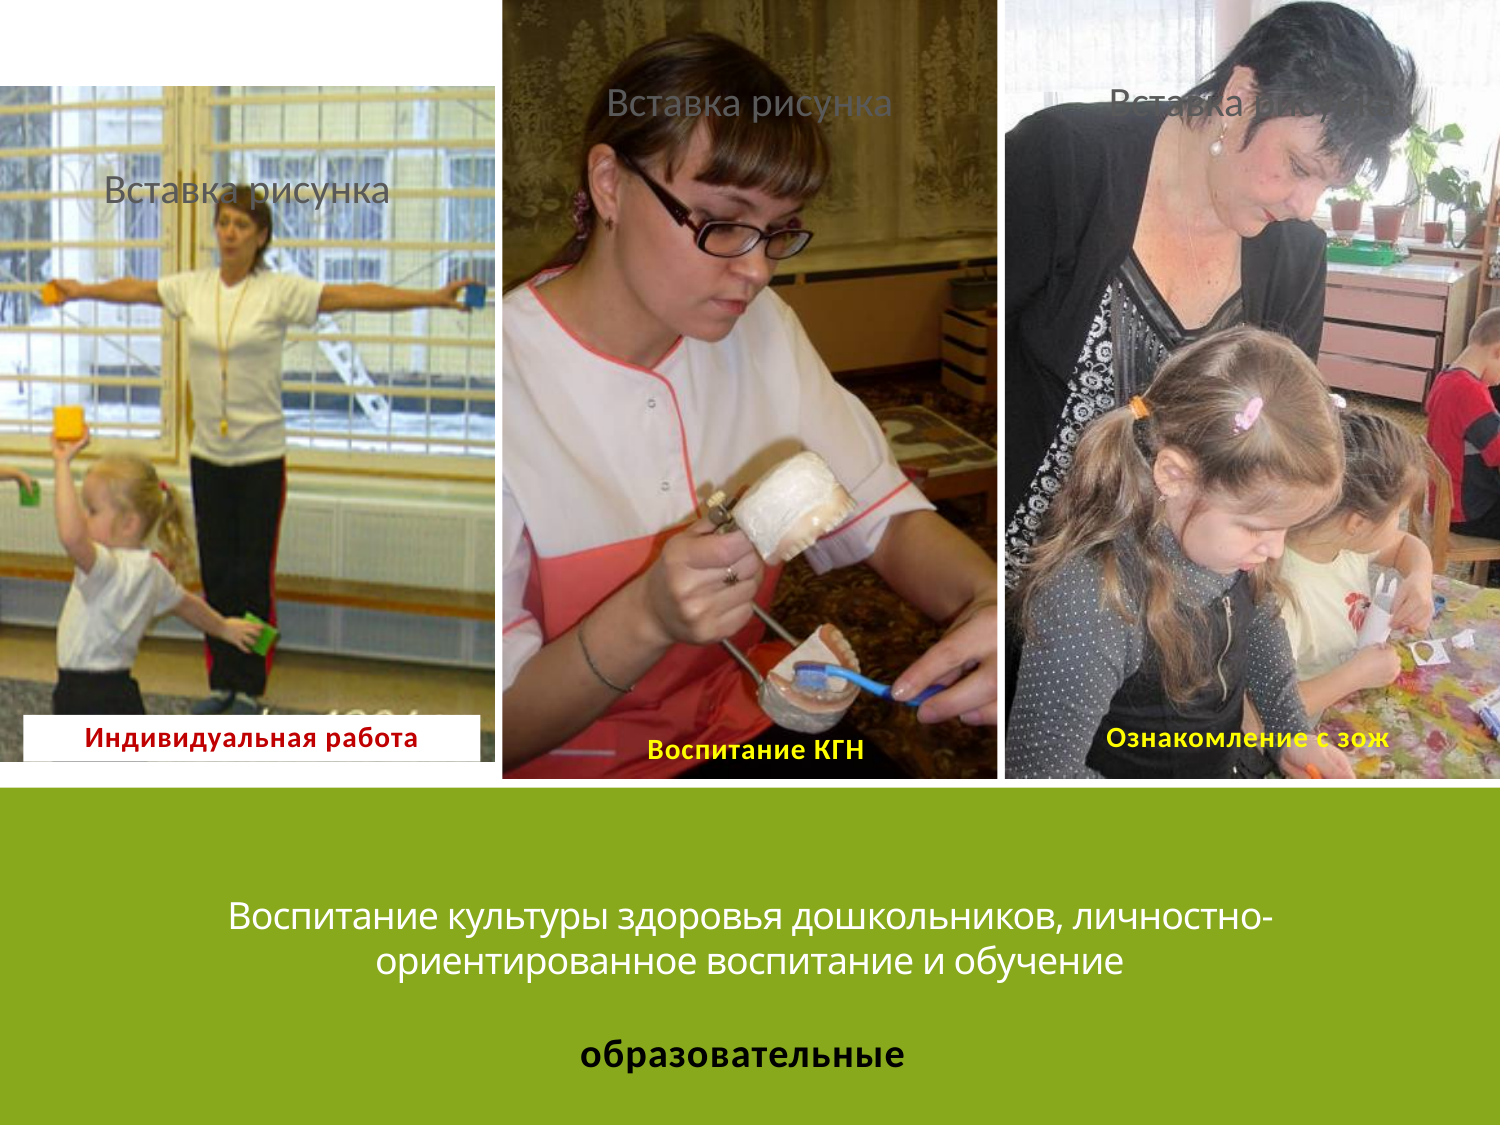

Вставка рисунка
Вставка рисунка
Вставка рисунка
Индивидуальная работа
Ознакомление с зож
Воспитание КГН
# Воспитание культуры здоровья дошкольников, личностно-ориентированное воспитание и обучение
образовательные